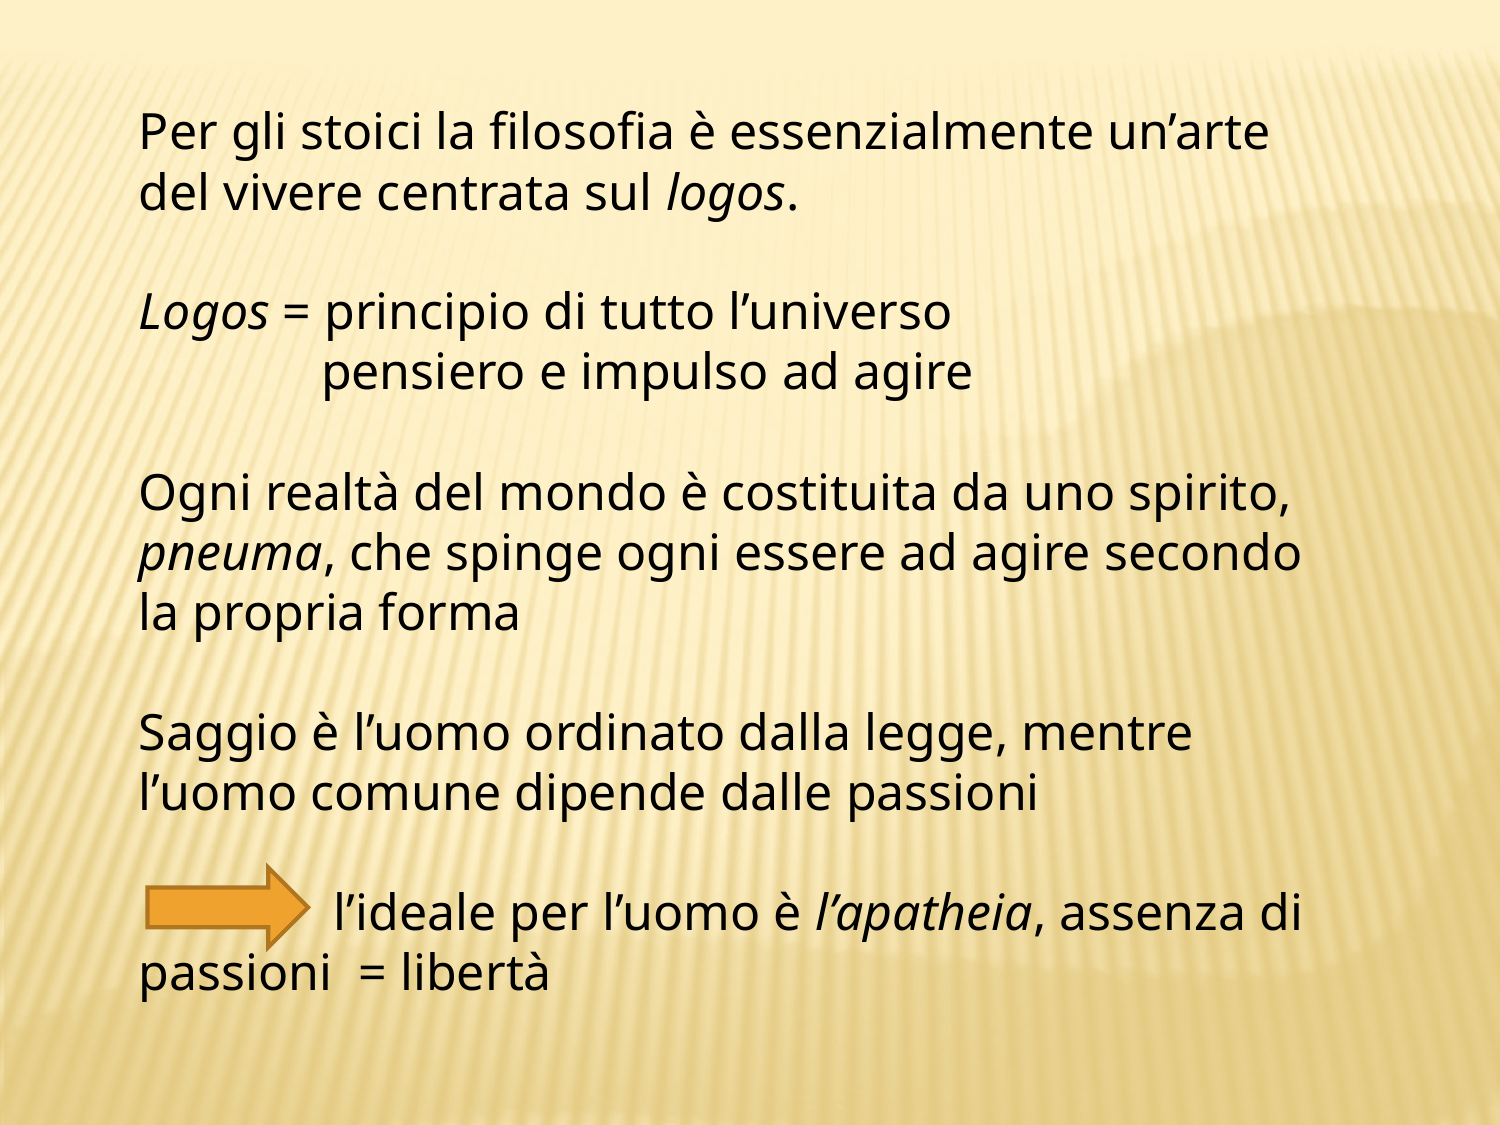

Per gli stoici la filosofia è essenzialmente un’arte del vivere centrata sul logos.
Logos = principio di tutto l’universo
 pensiero e impulso ad agire
Ogni realtà del mondo è costituita da uno spirito, pneuma, che spinge ogni essere ad agire secondo la propria forma
Saggio è l’uomo ordinato dalla legge, mentre l’uomo comune dipende dalle passioni
 l’ideale per l’uomo è l’apatheia, assenza di passioni = libertà